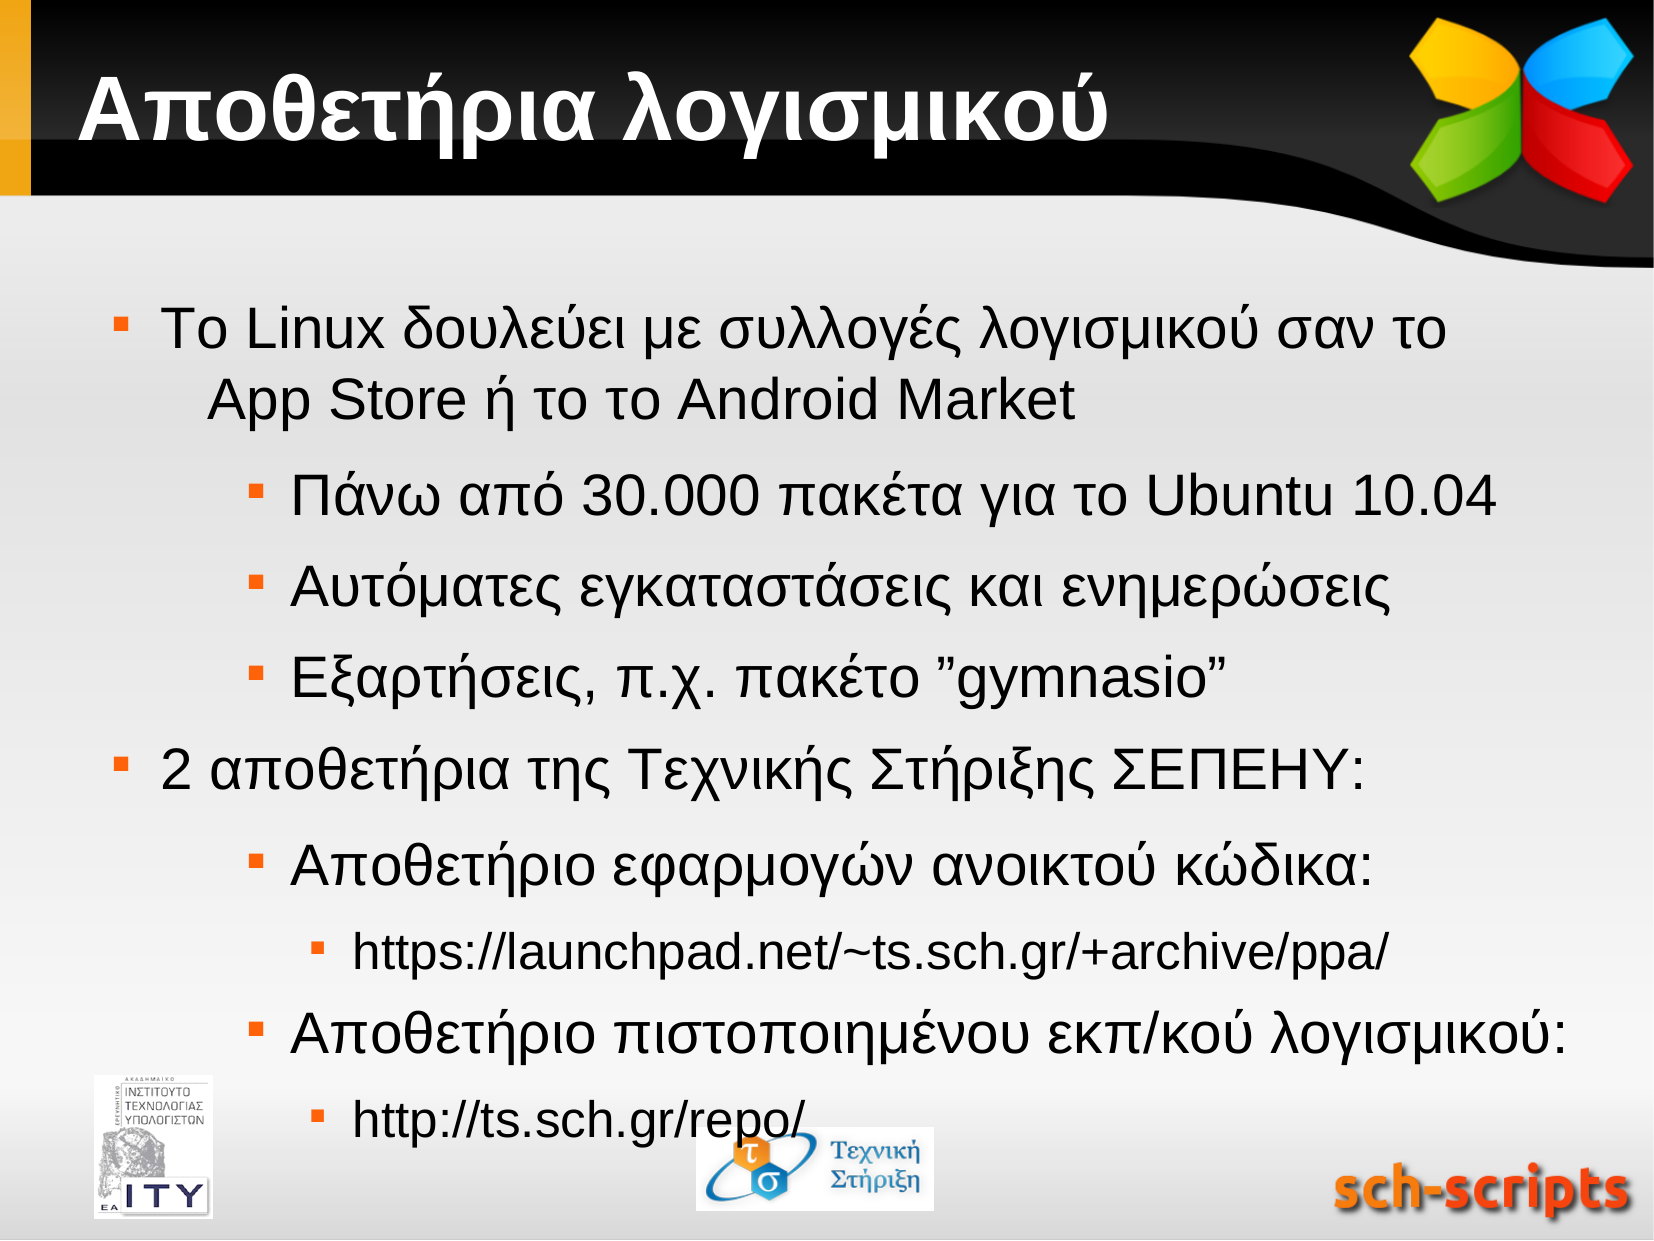

# Αποθετήρια λογισμικού
Το Linux δουλεύει με συλλογές λογισμικού σαν το App Store ή το το Android Market
Πάνω από 30.000 πακέτα για το Ubuntu 10.04
Αυτόματες εγκαταστάσεις και ενημερώσεις
Εξαρτήσεις, π.χ. πακέτο ”gymnasio”
2 αποθετήρια της Τεχνικής Στήριξης ΣΕΠΕΗΥ:
Αποθετήριο εφαρμογών ανοικτού κώδικα:
https://launchpad.net/~ts.sch.gr/+archive/ppa/
Αποθετήριο πιστοποιημένου εκπ/κού λογισμικού:
http://ts.sch.gr/repo/